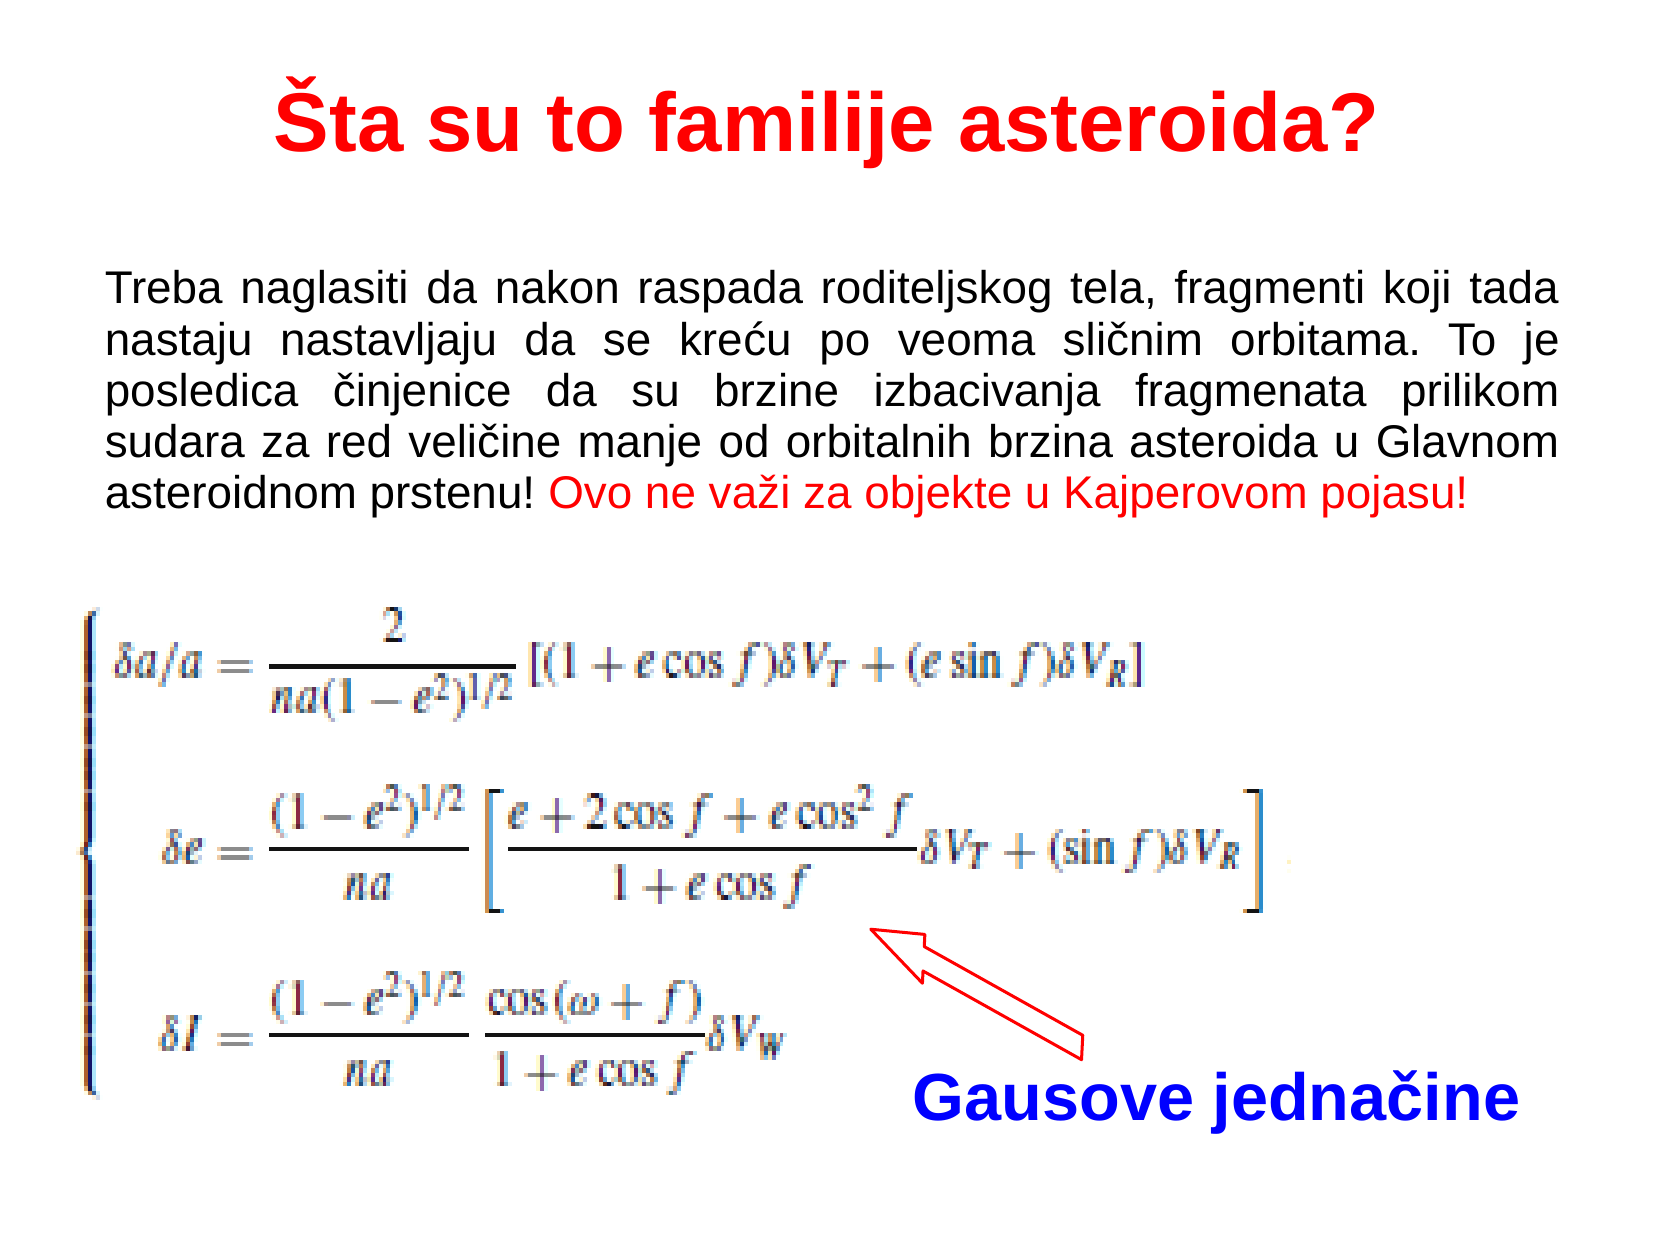

# Šta su to familije asteroida?
Treba naglasiti da nakon raspada roditeljskog tela, fragmenti koji tada nastaju nastavljaju da se kreću po veoma sličnim orbitama. To je posledica činjenice da su brzine izbacivanja fragmenata prilikom sudara za red veličine manje od orbitalnih brzina asteroida u Glavnom asteroidnom prstenu! Ovo ne važi za objekte u Kajperovom pojasu!
Gausove jednačine